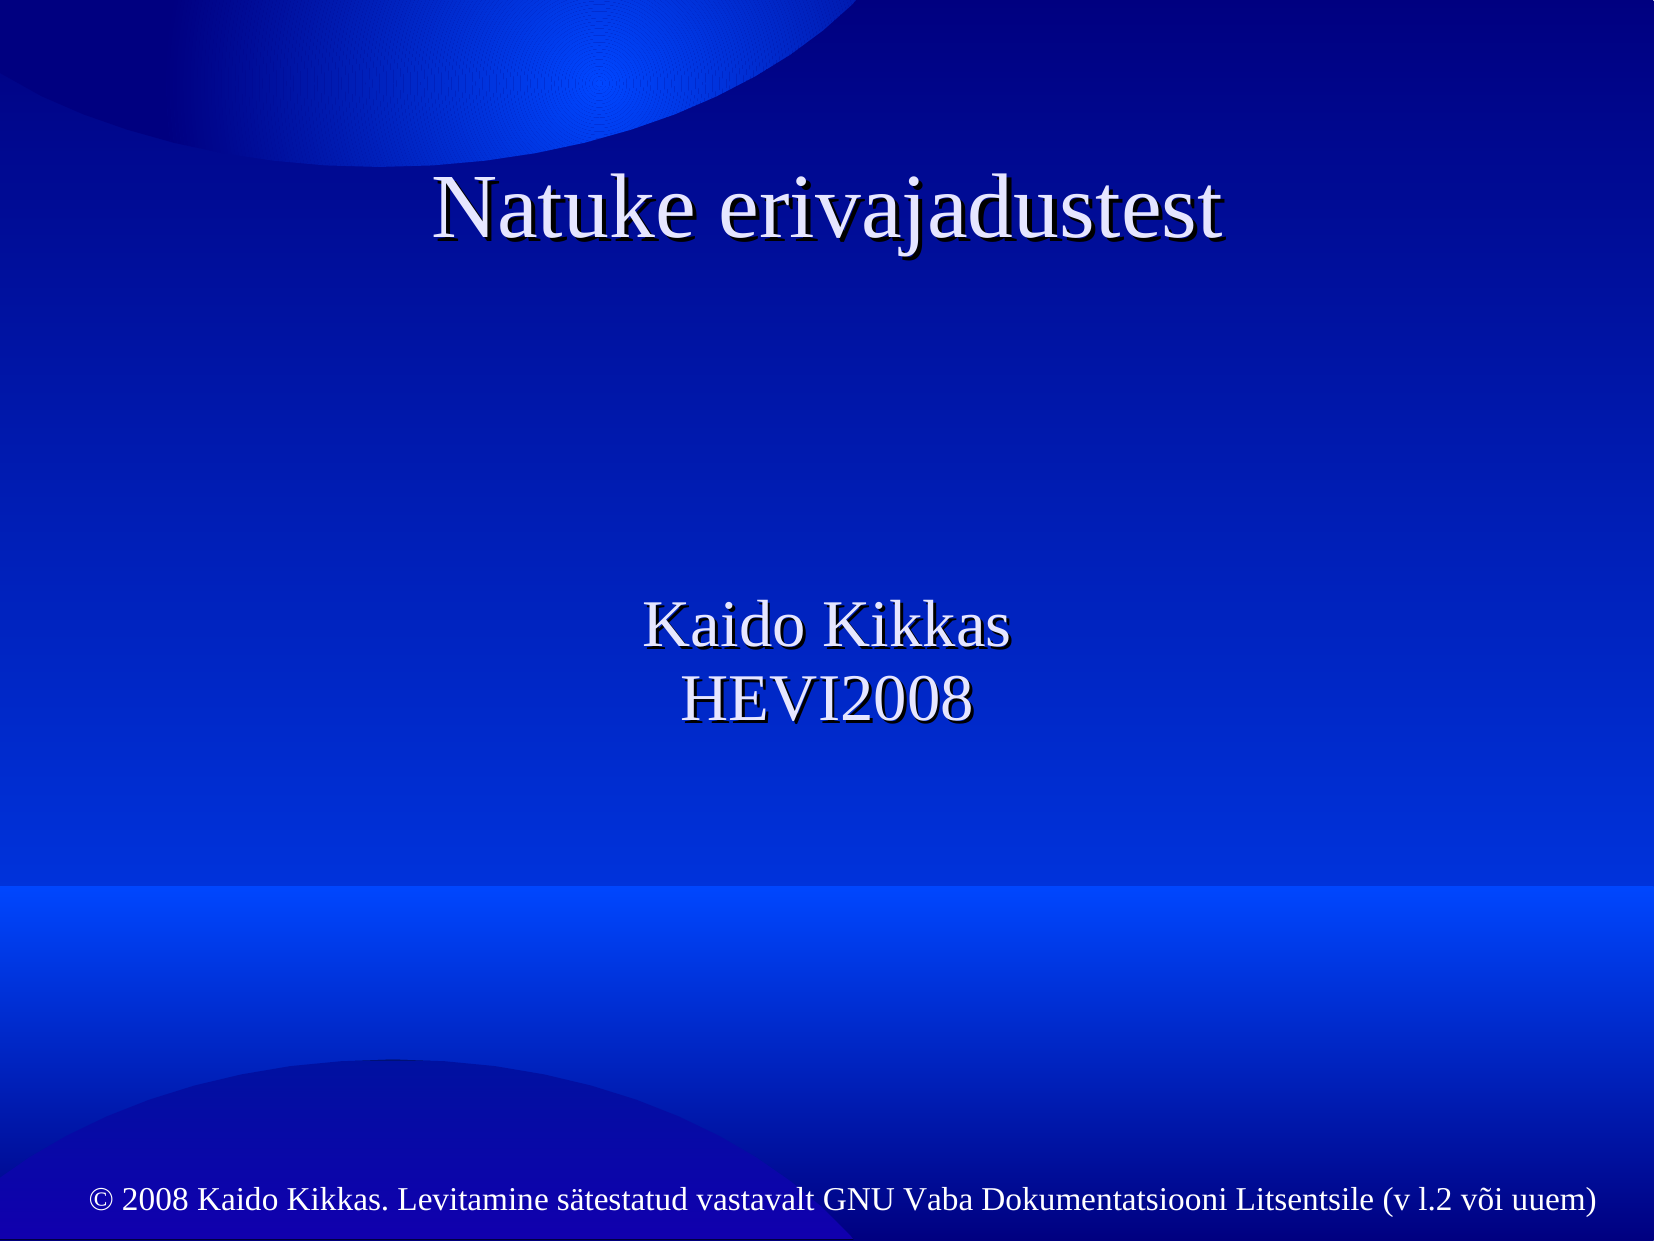

# Natuke erivajadustest
Kaido Kikkas
HEVI2008
© 2008 Kaido Kikkas. Levitamine sätestatud vastavalt GNU Vaba Dokumentatsiooni Litsentsile (v l.2 või uuem)